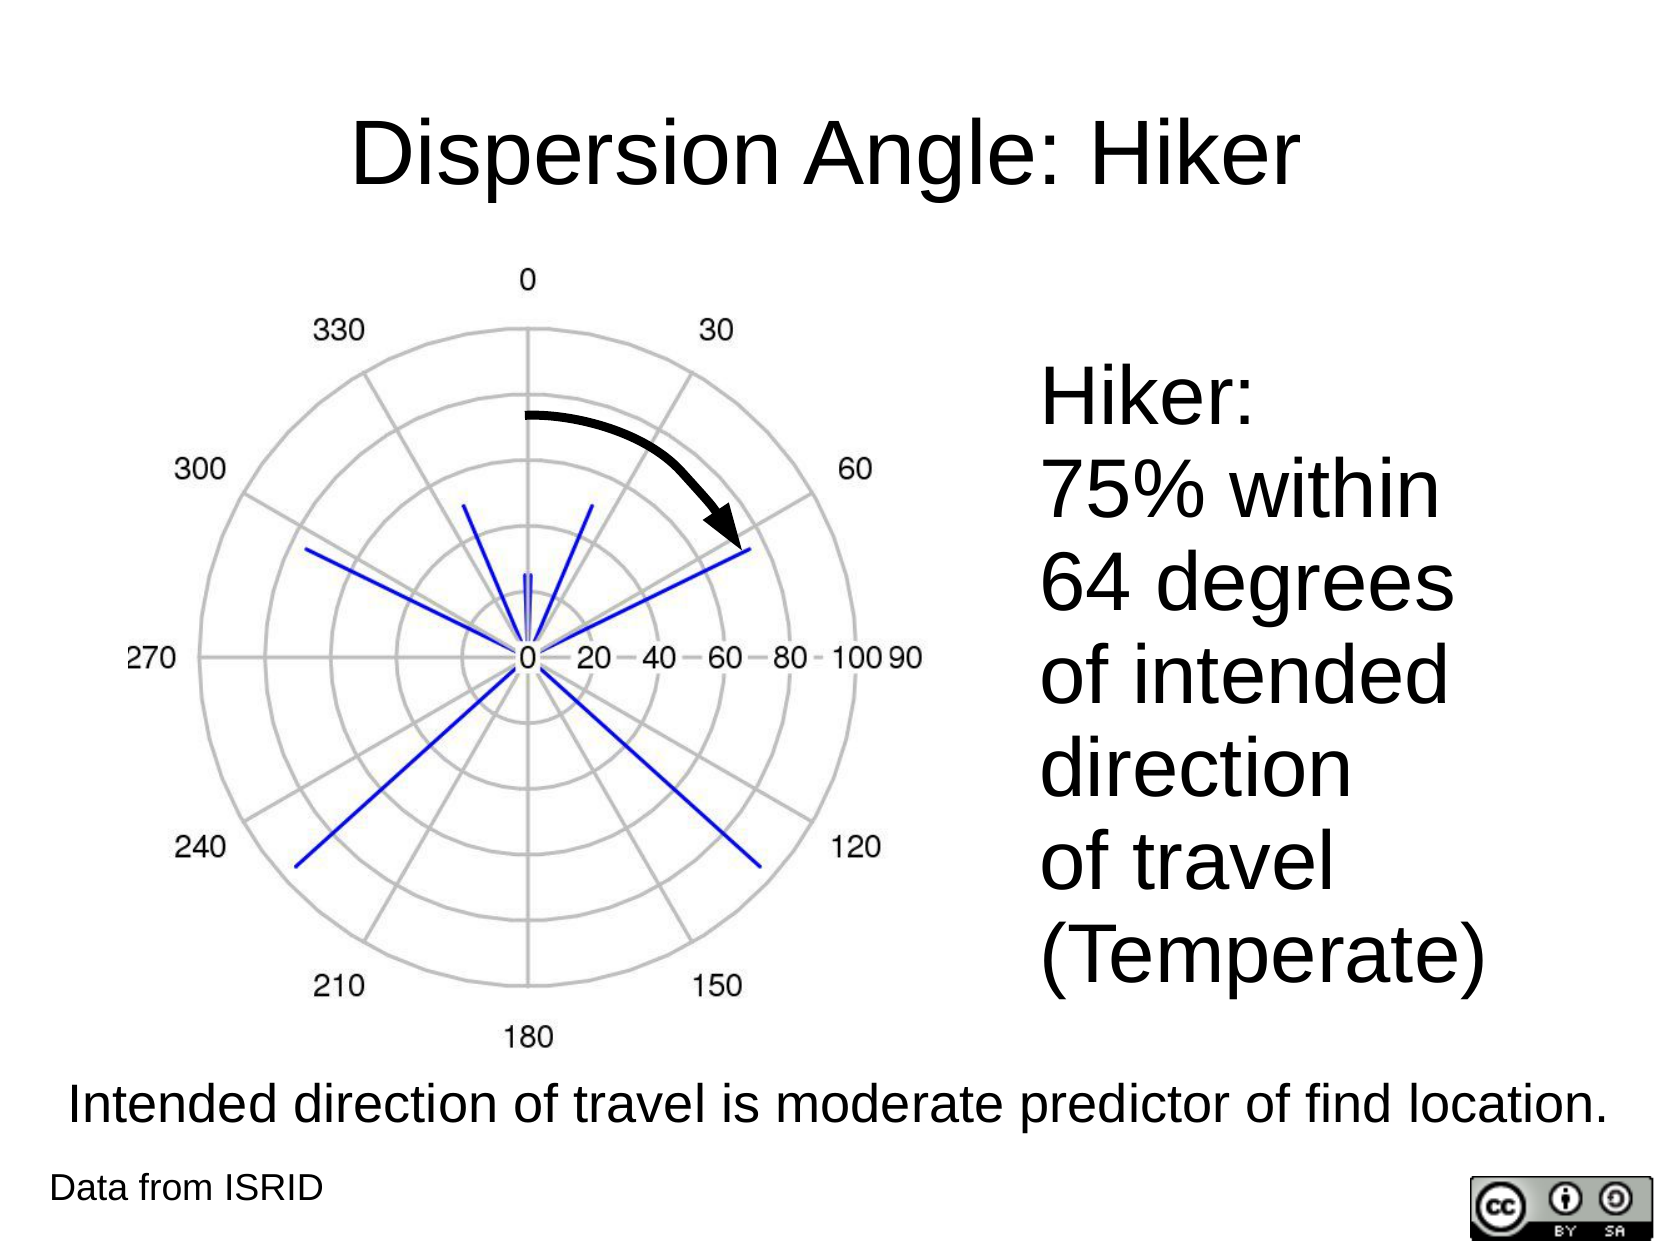

# Dispersion Angle: Hiker
Hiker:
75% within
64 degrees
of intended
direction
of travel
(Temperate)
Intended direction of travel is moderate predictor of find location.
Data from ISRID